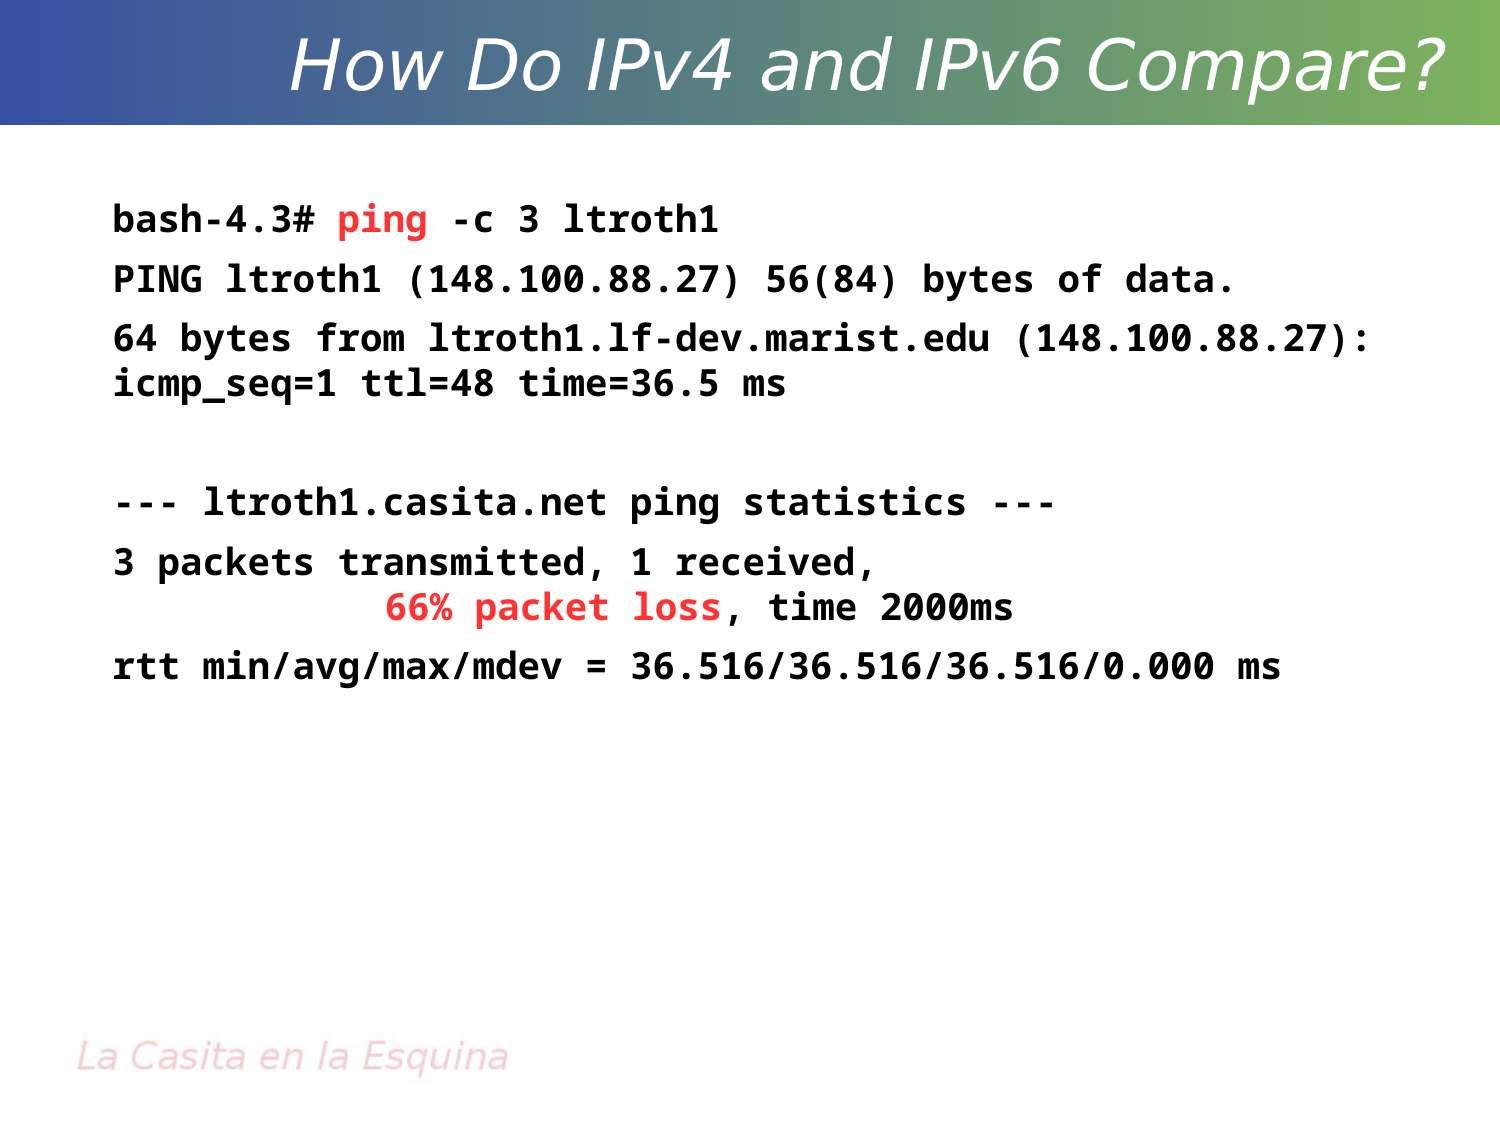

# How Do IPv4 and IPv6 Compare?
bash-4.3# ping -c 3 ltroth1
PING ltroth1 (148.100.88.27) 56(84) bytes of data.
64 bytes from ltroth1.lf-dev.marist.edu (148.100.88.27):
icmp_seq=1 ttl=48 time=36.5 ms
--- ltroth1.casita.net ping statistics ---
3 packets transmitted, 1 received,
		66% packet loss, time 2000ms
rtt min/avg/max/mdev = 36.516/36.516/36.516/0.000 ms